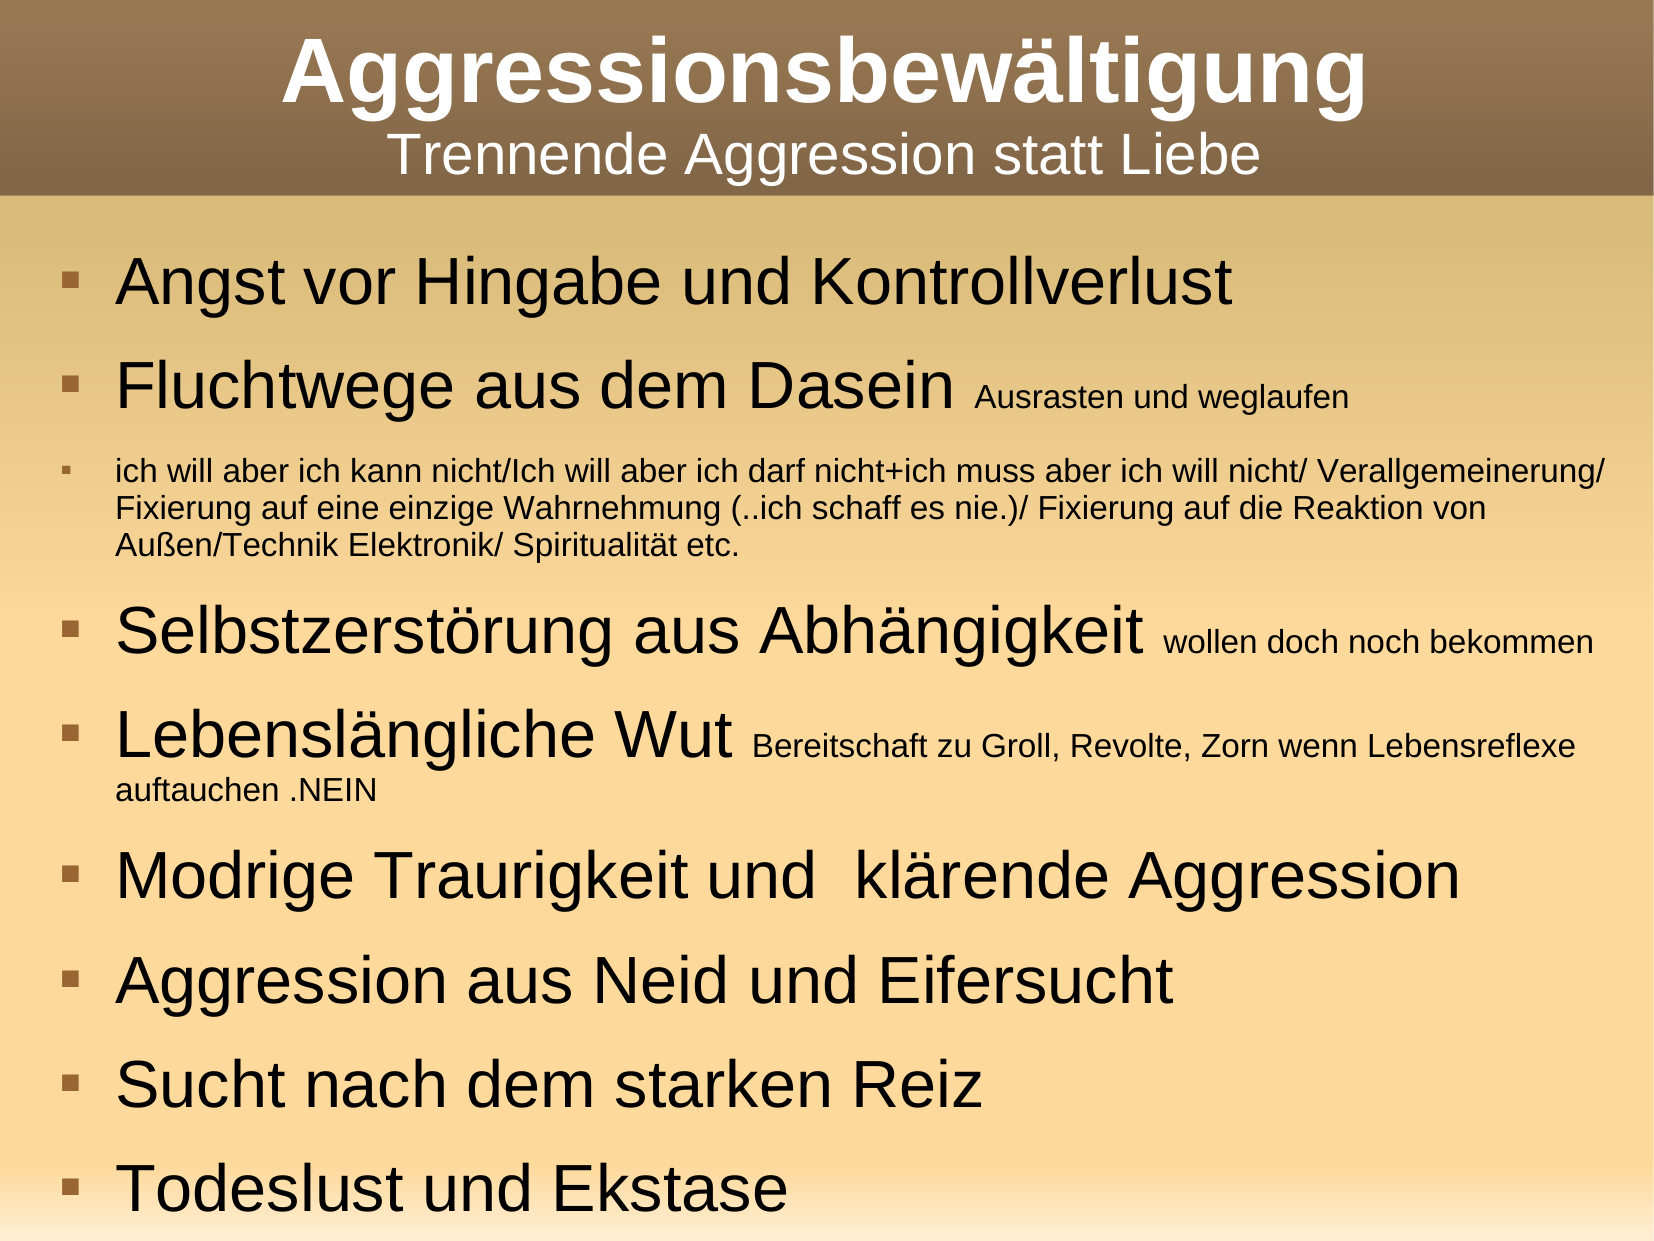

# Aggressionsbewältigung Trennende Aggression statt Liebe
Angst vor Hingabe und Kontrollverlust
Fluchtwege aus dem Dasein Ausrasten und weglaufen
ich will aber ich kann nicht/Ich will aber ich darf nicht+ich muss aber ich will nicht/ Verallgemeinerung/ Fixierung auf eine einzige Wahrnehmung (..ich schaff es nie.)/ Fixierung auf die Reaktion von Außen/Technik Elektronik/ Spiritualität etc.
Selbstzerstörung aus Abhängigkeit wollen doch noch bekommen
Lebenslängliche Wut Bereitschaft zu Groll, Revolte, Zorn wenn Lebensreflexe auftauchen .NEIN
Modrige Traurigkeit und klärende Aggression
Aggression aus Neid und Eifersucht
Sucht nach dem starken Reiz
Todeslust und Ekstase